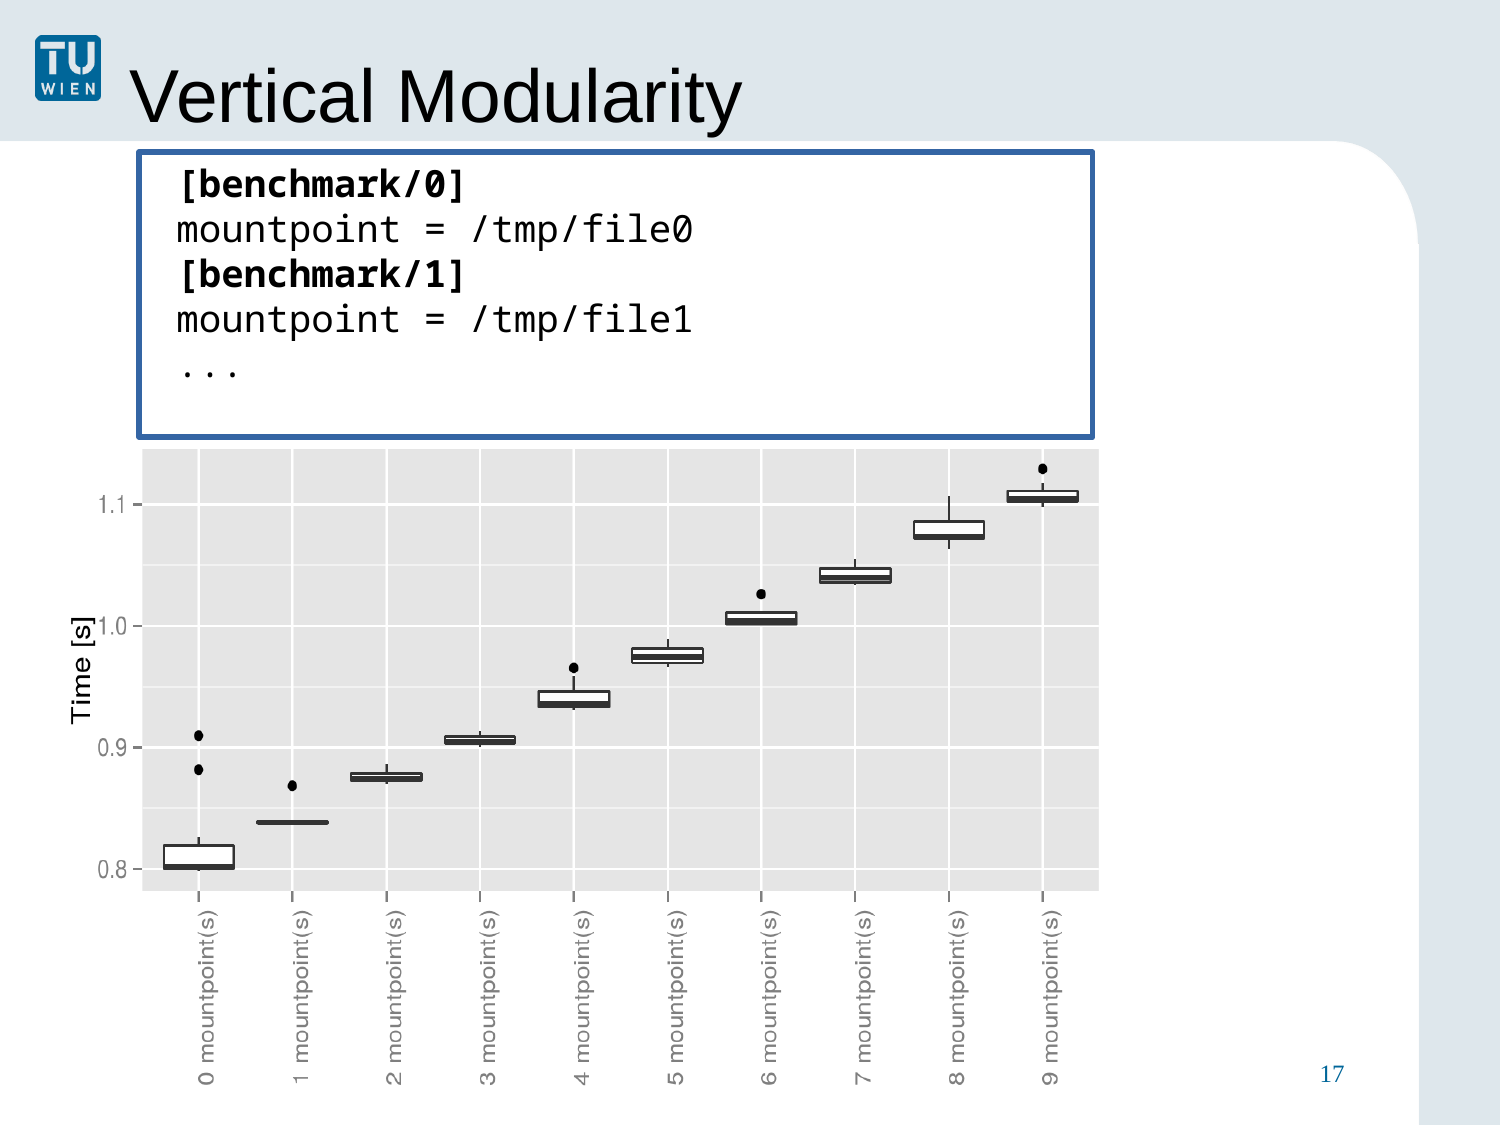

# Vertical Modularity
 [benchmark/0]
 mountpoint = /tmp/file0
 [benchmark/1]
 mountpoint = /tmp/file1
 ...
17